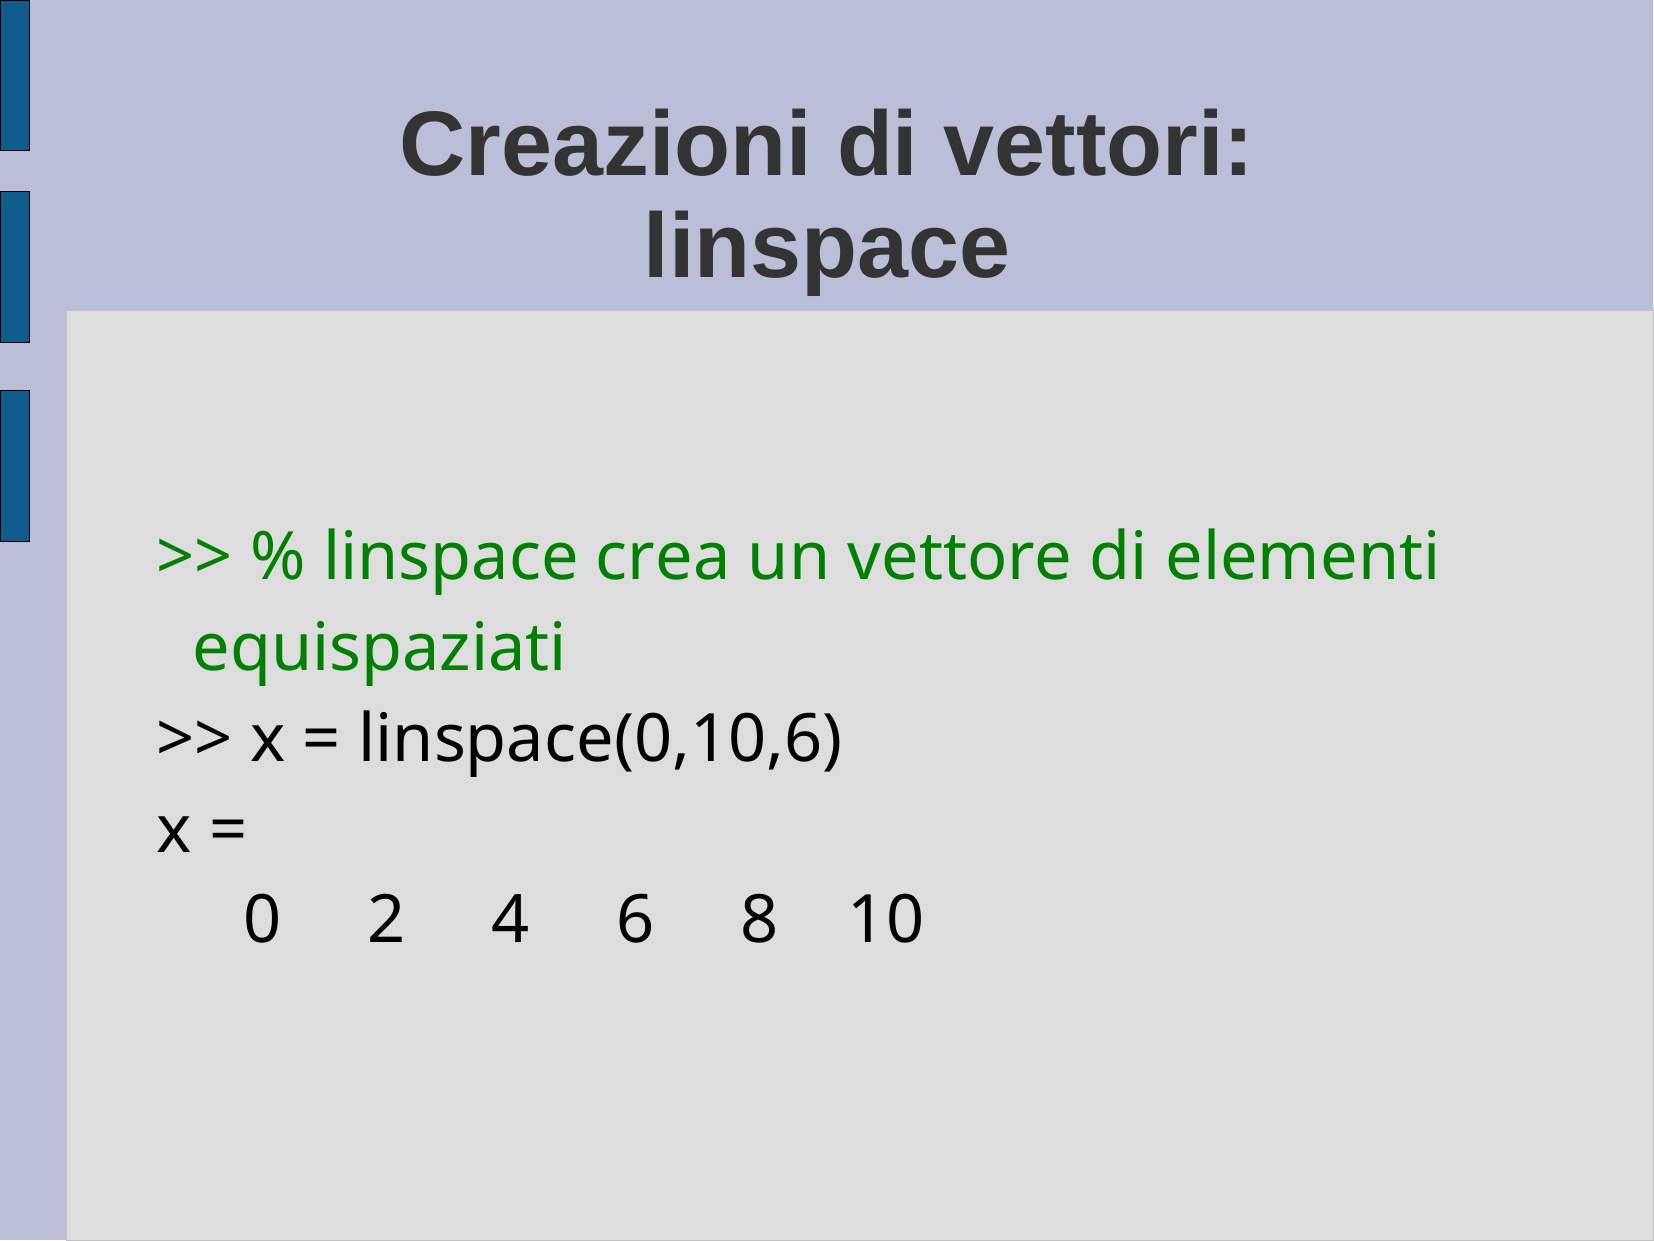

# Creazioni di vettori: linspace
>> % linspace crea un vettore di elementi equispaziati
>> x = linspace(0,10,6)
x =
 0 2 4 6 8 10